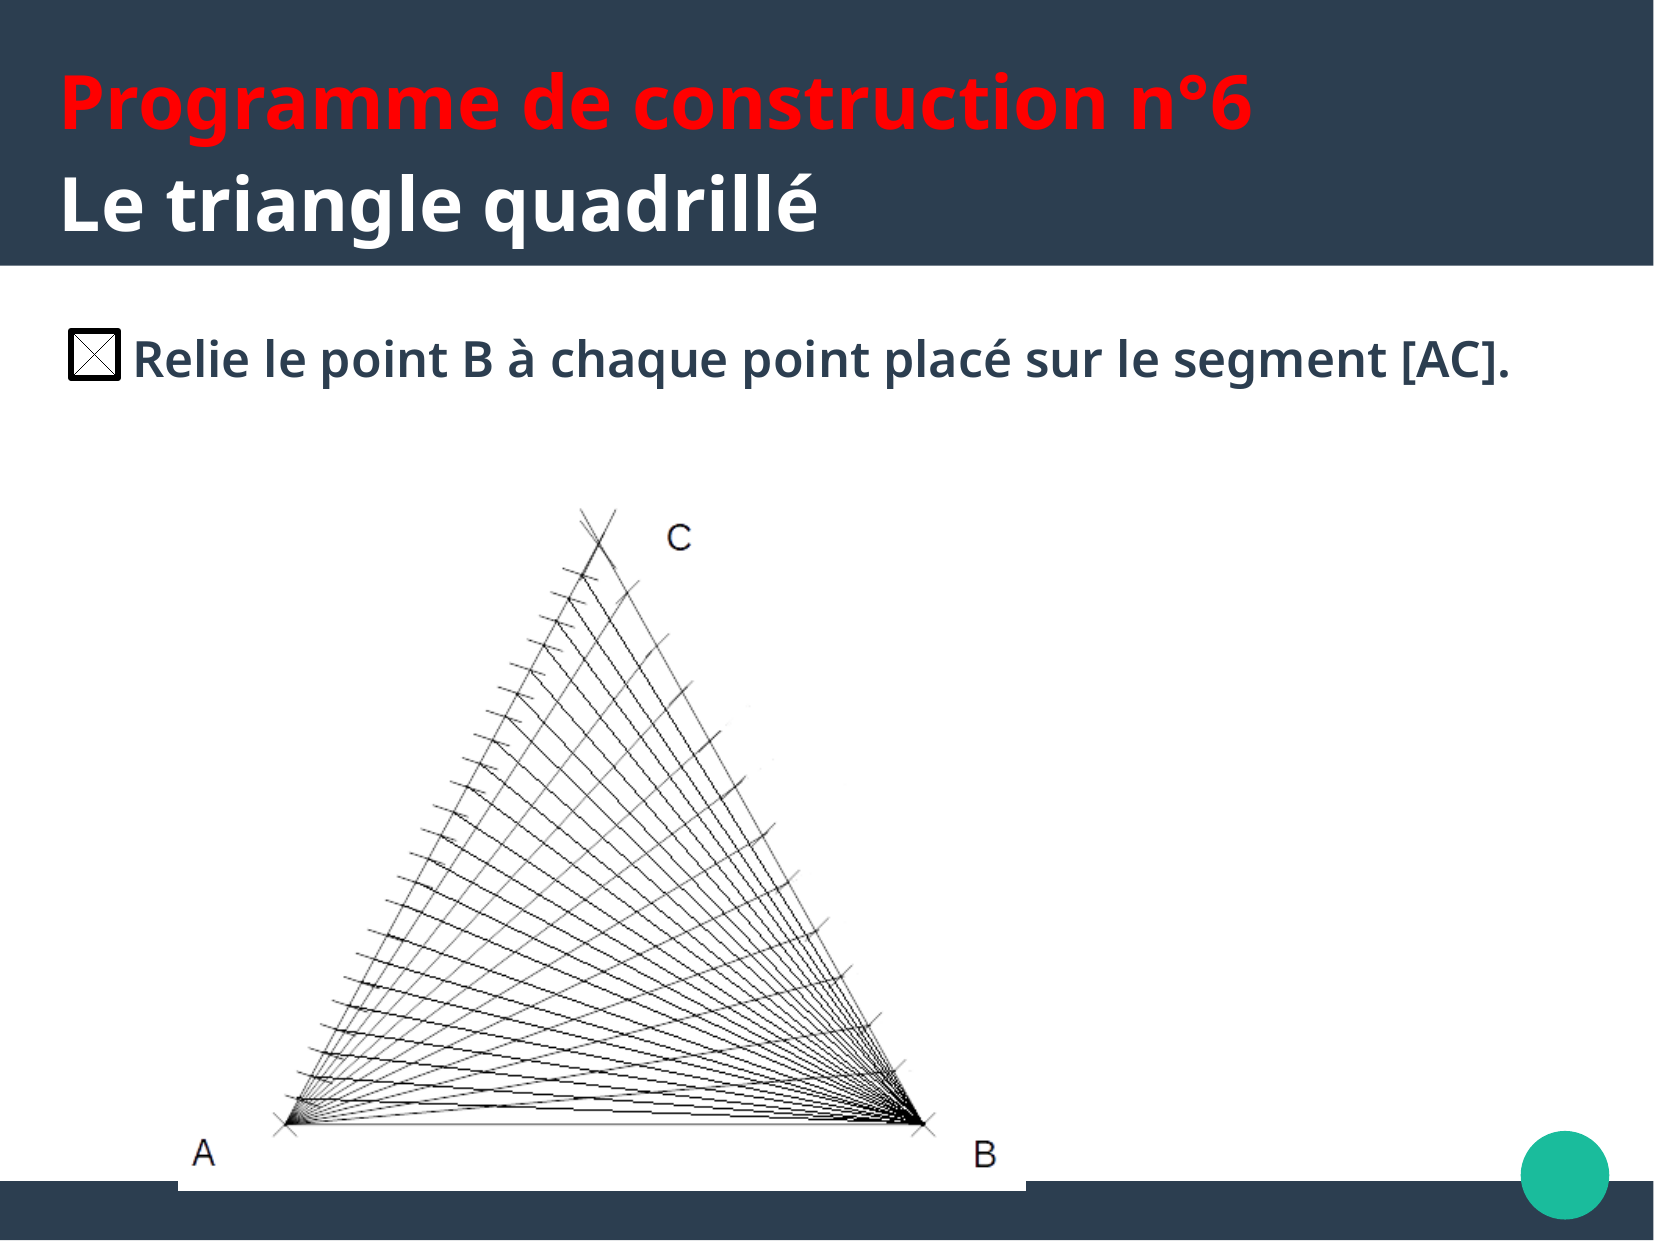

# Programme de construction n°6 Le triangle quadrillé
Relie le point B à chaque point placé sur le segment [AC].